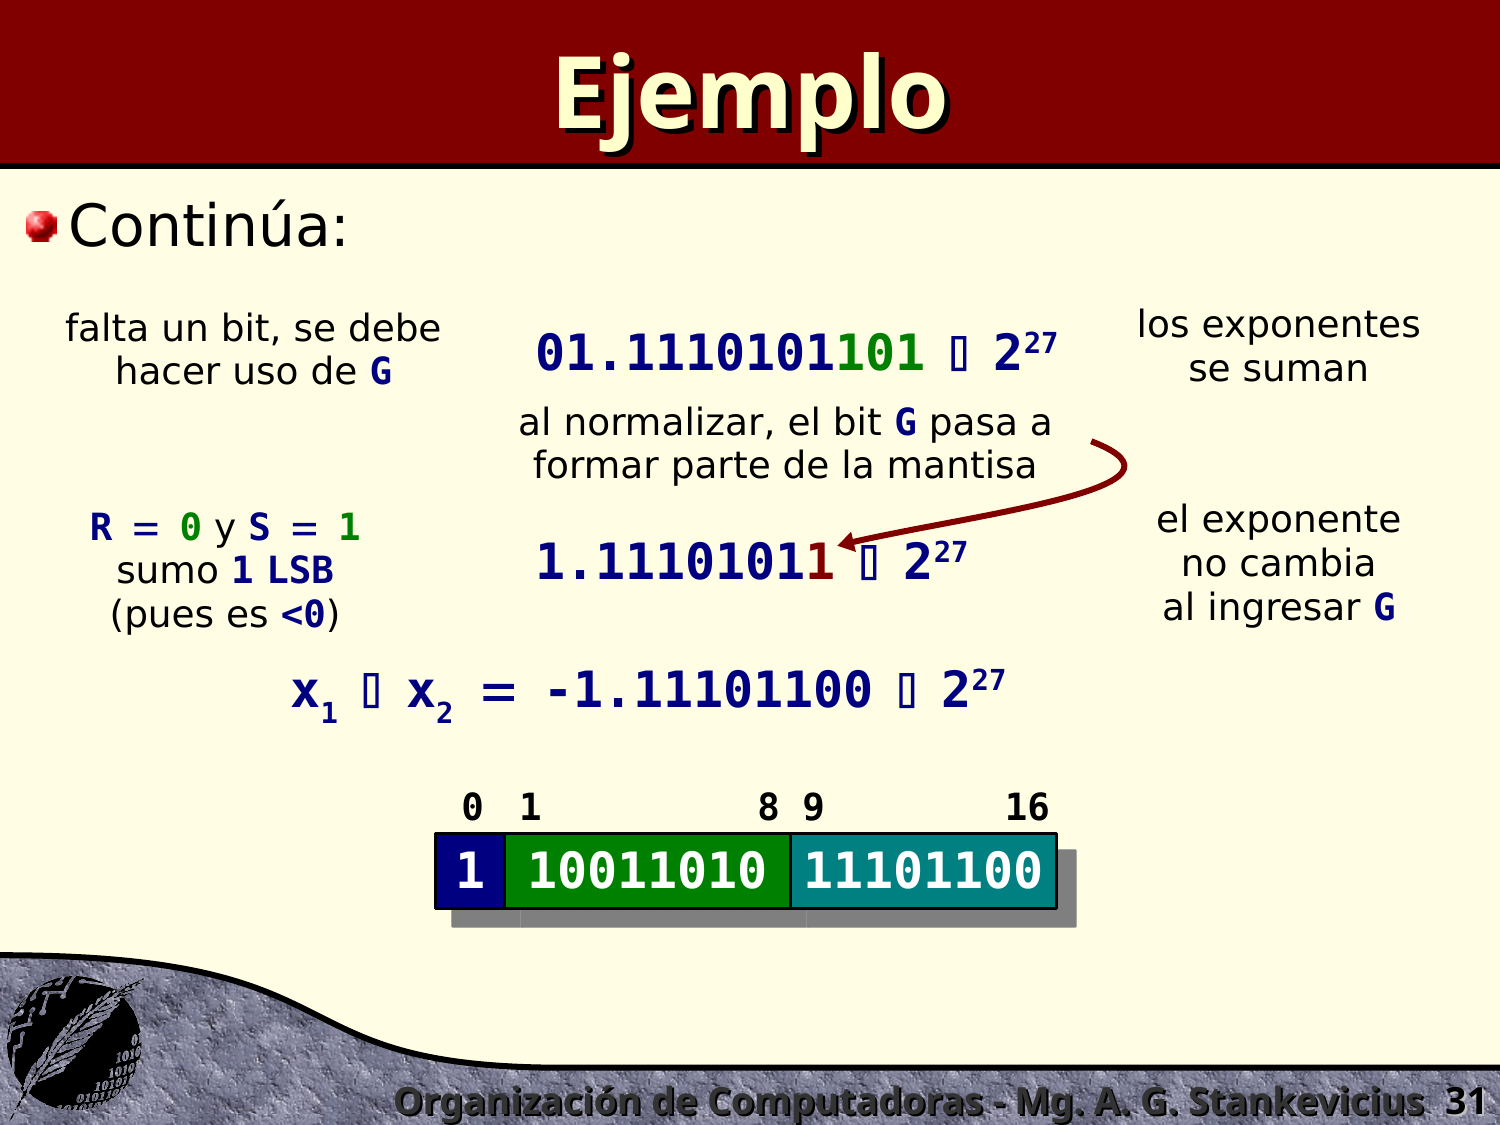

# Ejemplo
Continúa:
los exponentes
se suman
falta un bit, se debe
hacer uso de G
 01.1110101101  227
 1.11101011  227
 x1  x2 = -1.11101100  227
al normalizar, el bit G pasa a
formar parte de la mantisa
el exponente
no cambia
al ingresar G
R = 0 y S = 1
sumo 1 LSB
(pues es <0)
0 1 8 9 16
1
10011010
11101100
31